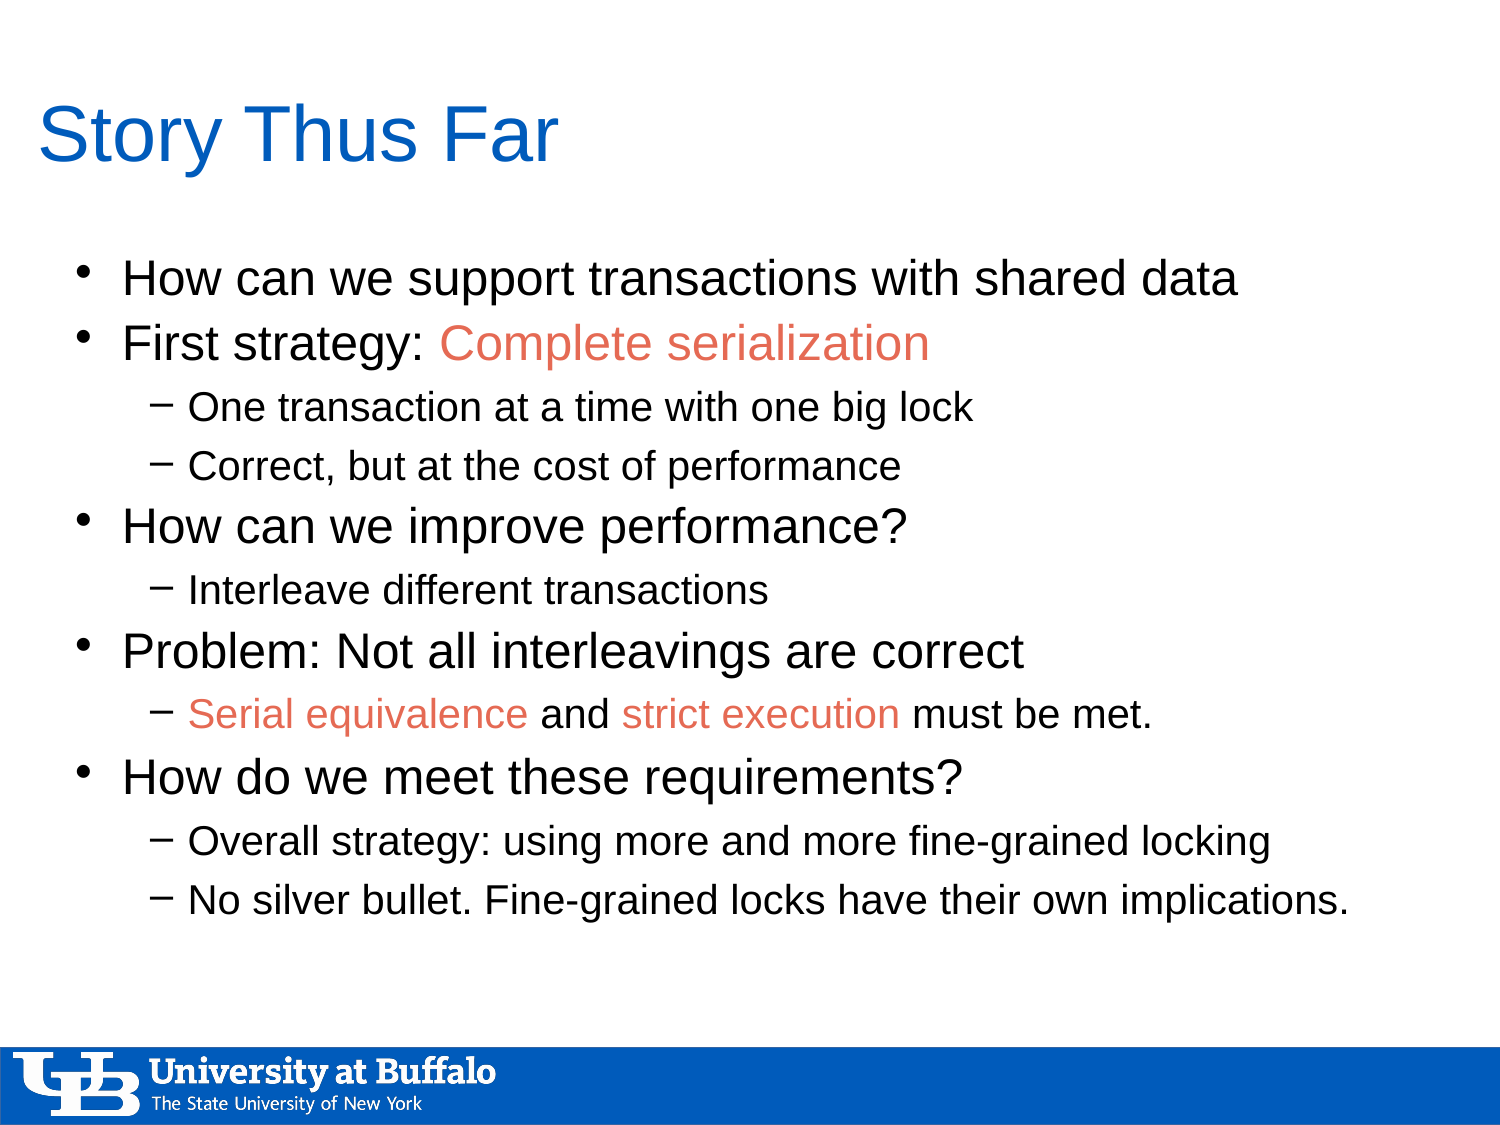

How can we support transactions with shared data
First strategy: Complete serialization
One transaction at a time with one big lock
Correct, but at the cost of performance
How can we improve performance?
Interleave different transactions
Problem: Not all interleavings are correct
Serial equivalence and strict execution must be met.
How do we meet these requirements?
Overall strategy: using more and more fine-grained locking
No silver bullet. Fine-grained locks have their own implications.
# Story Thus Far